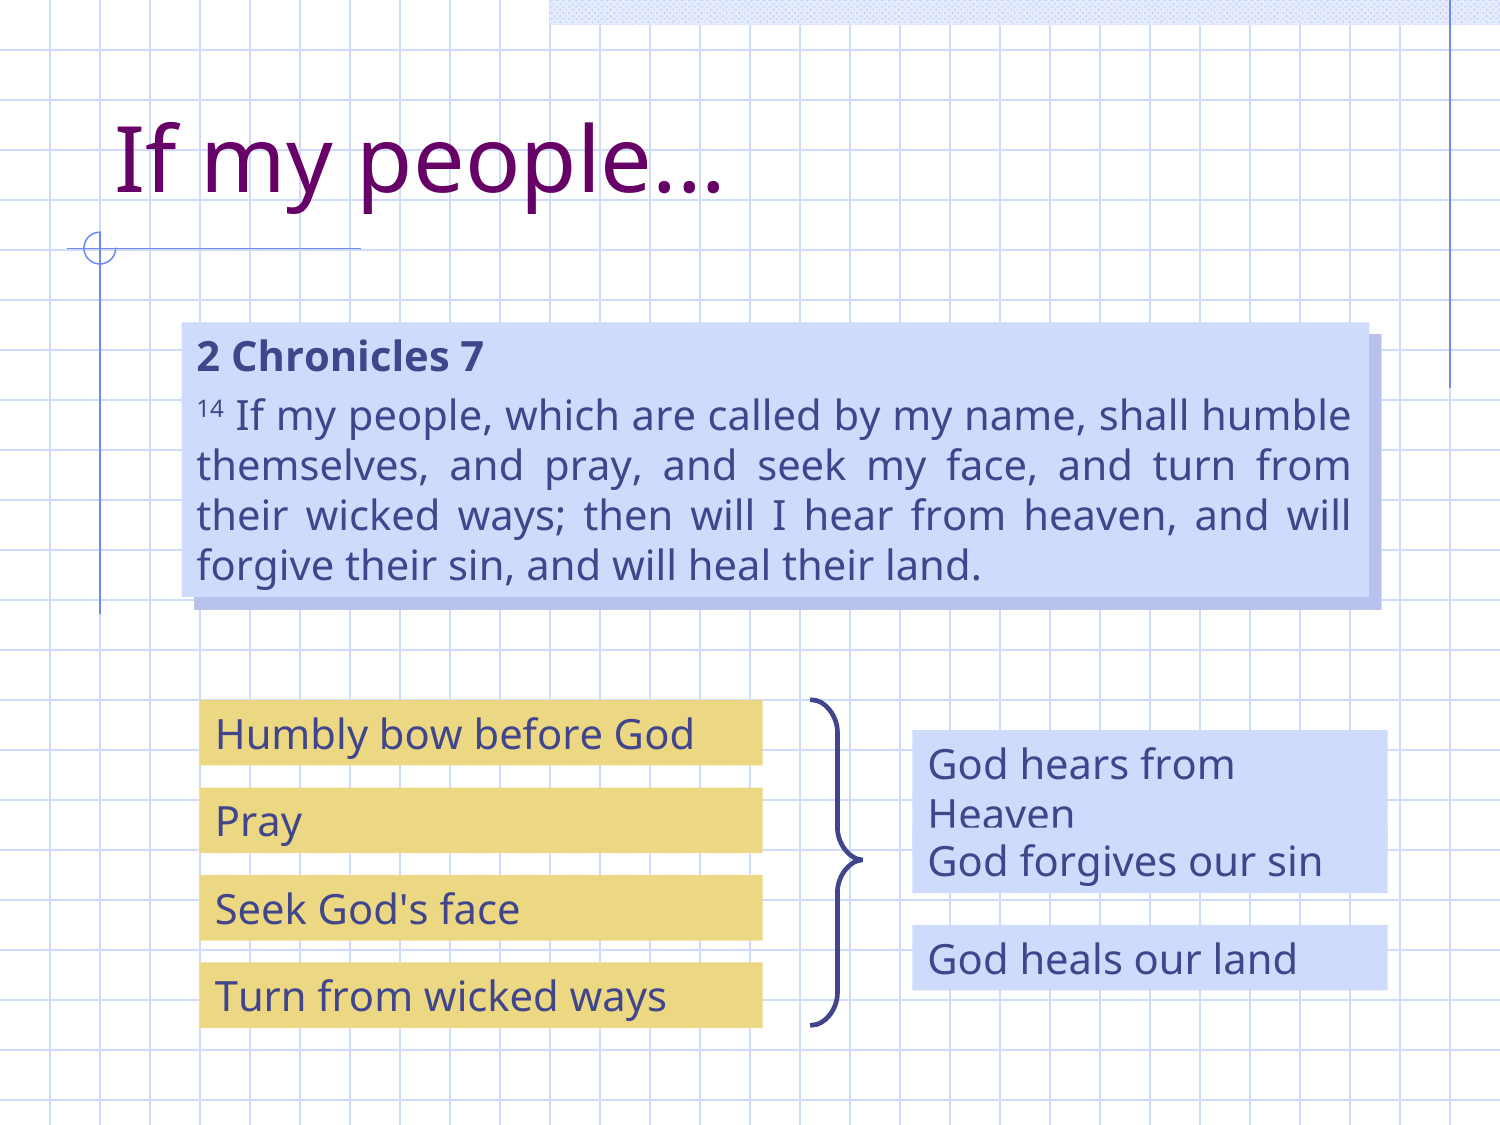

# If my people...
2 Chronicles 7
14 If my people, which are called by my name, shall humble themselves, and pray, and seek my face, and turn from their wicked ways; then will I hear from heaven, and will forgive their sin, and will heal their land.
Humbly bow before God
Pray
Seek God's face
Turn from wicked ways
God hears from Heaven
God forgives our sin
God heals our land